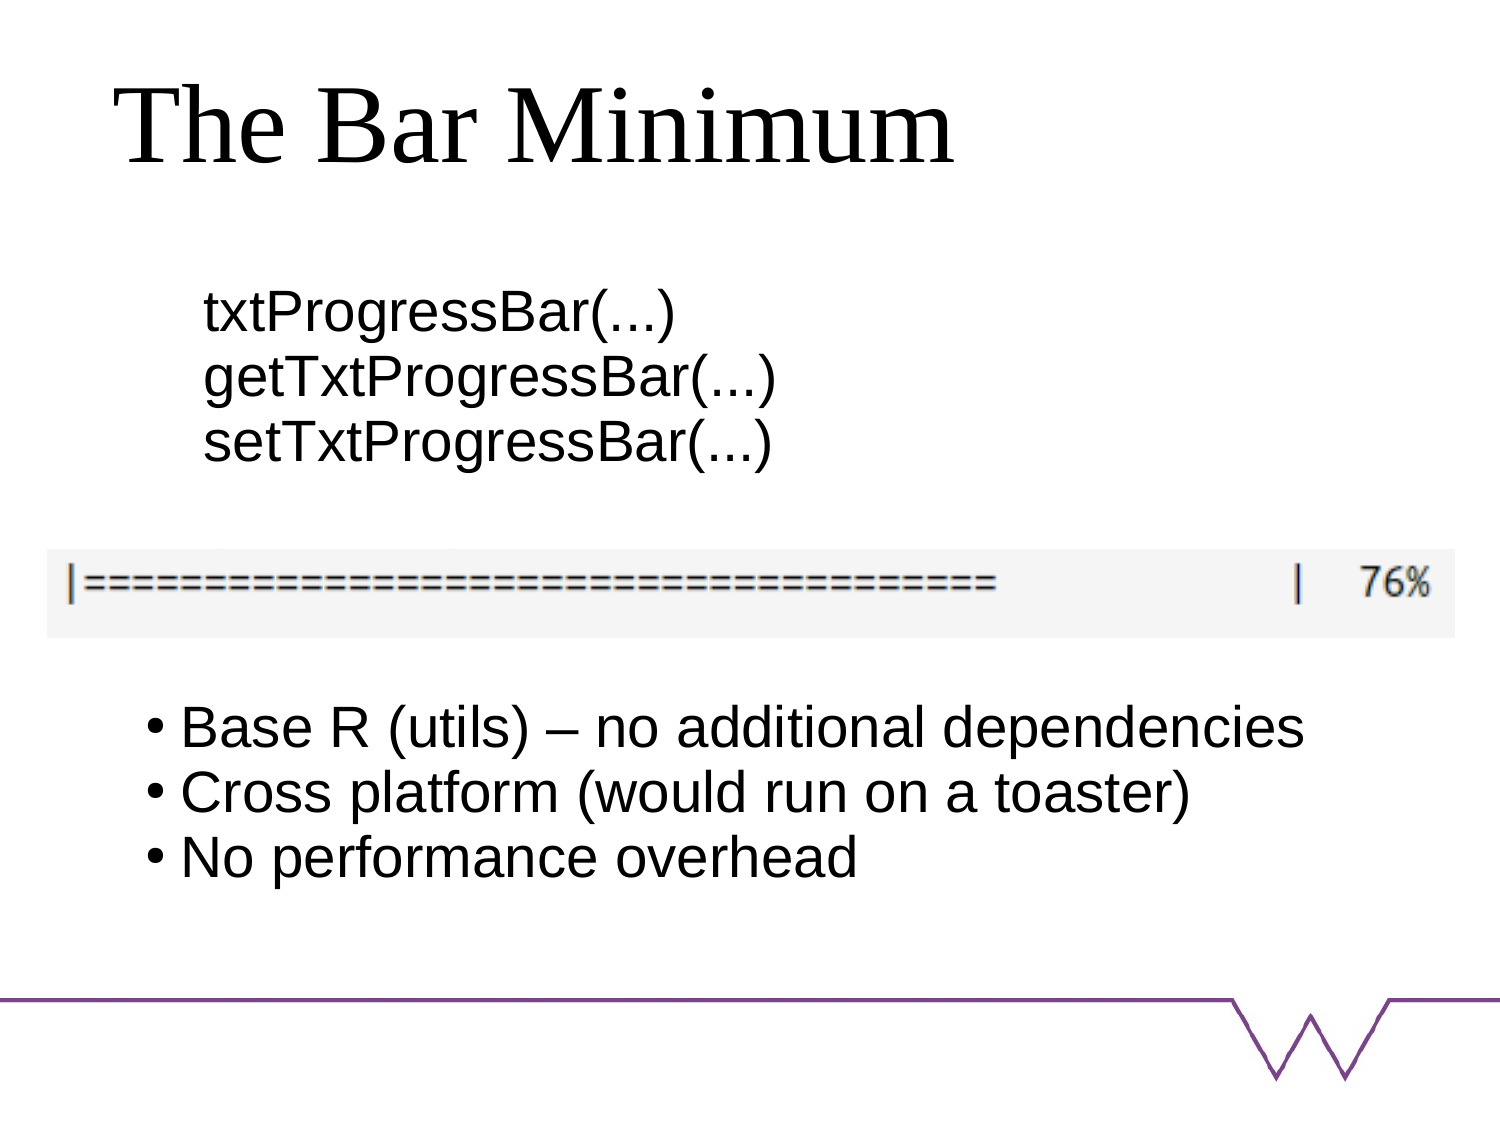

# The Bar Minimum
txtProgressBar(...)
getTxtProgressBar(...)
setTxtProgressBar(...)
Base R (utils) – no additional dependencies
Cross platform (would run on a toaster)
No performance overhead